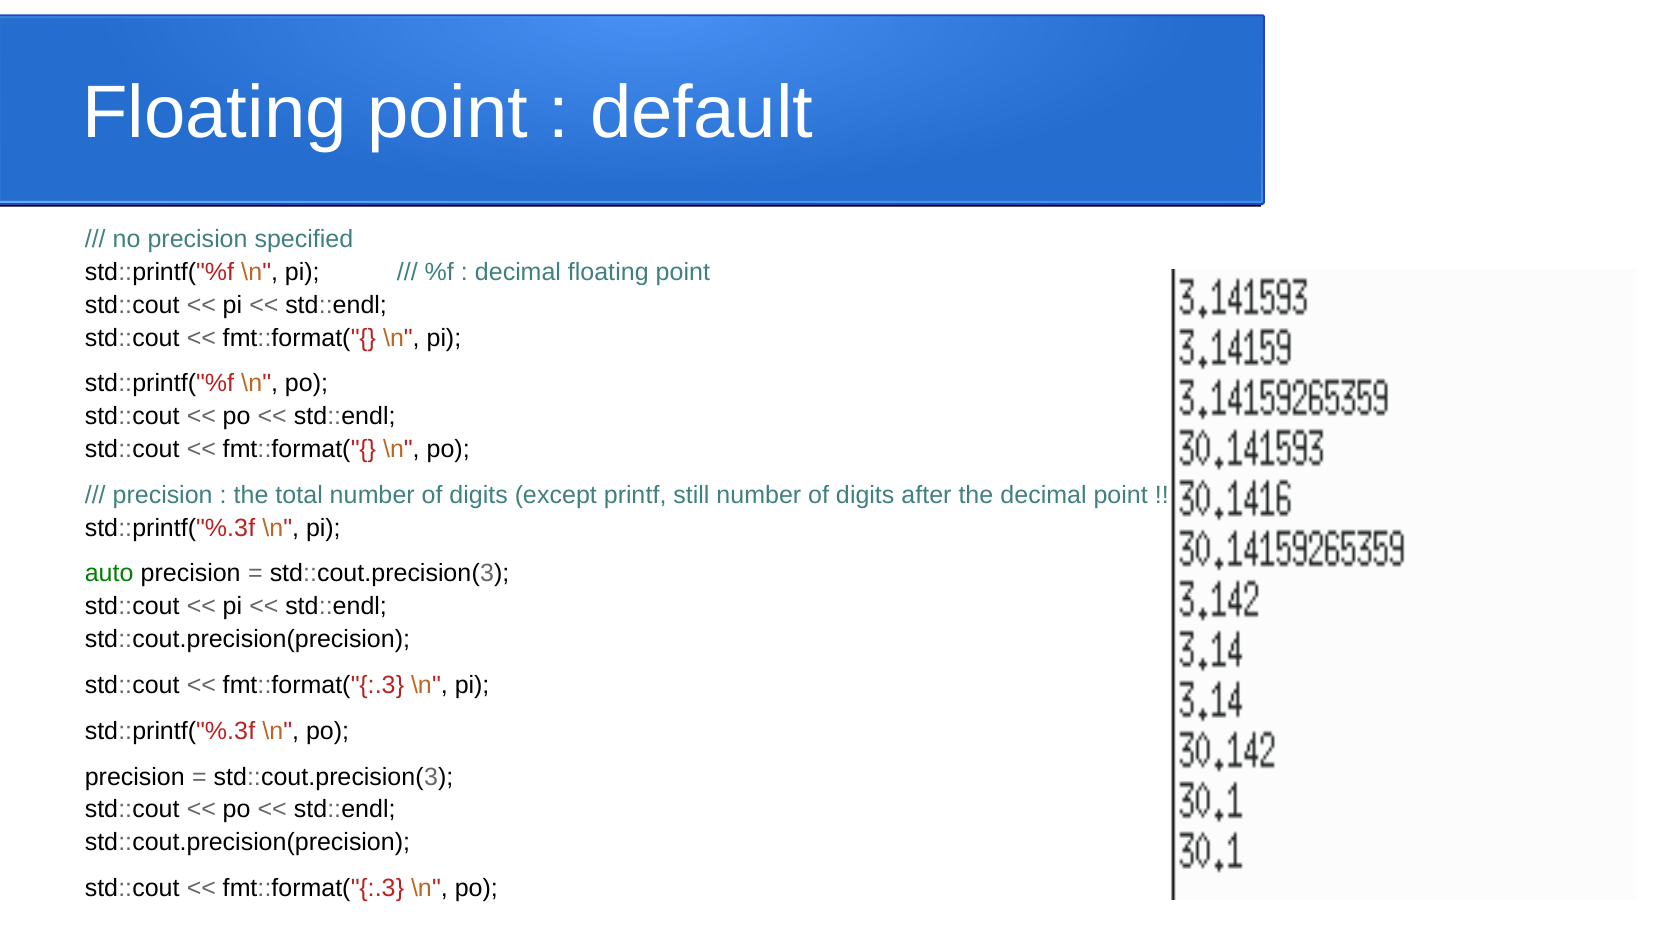

# Floating point : default
 /// no precision specified
 std::printf("%f \n", pi); /// %f : decimal floating point
 std::cout << pi << std::endl;
 std::cout << fmt::format("{} \n", pi);
 std::printf("%f \n", po);
 std::cout << po << std::endl;
 std::cout << fmt::format("{} \n", po);
 /// precision : the total number of digits (except printf, still number of digits after the decimal point !!!)
 std::printf("%.3f \n", pi);
 auto precision = std::cout.precision(3);
 std::cout << pi << std::endl;
 std::cout.precision(precision);
 std::cout << fmt::format("{:.3} \n", pi);
 std::printf("%.3f \n", po);
 precision = std::cout.precision(3);
 std::cout << po << std::endl;
 std::cout.precision(precision);
 std::cout << fmt::format("{:.3} \n", po);